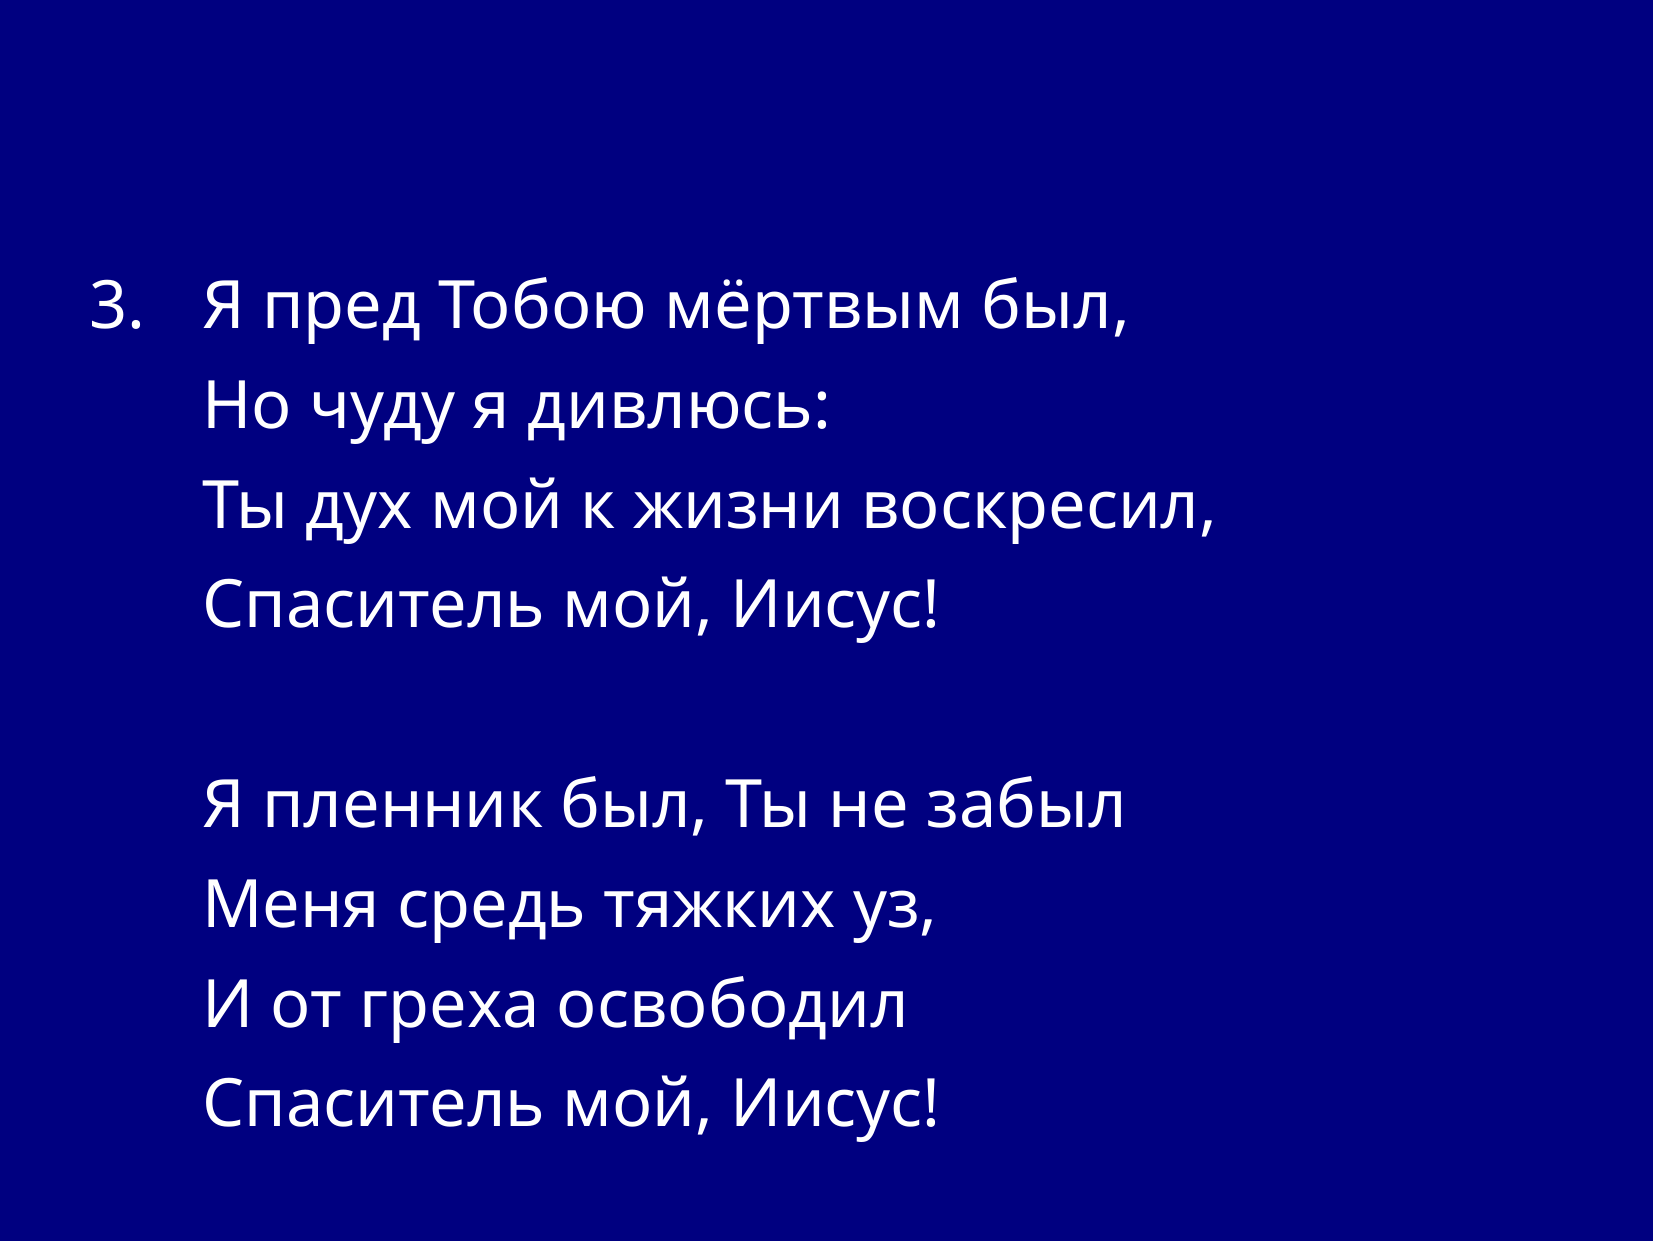

3.	Я пред Тобою мёртвым был,
	Но чуду я дивлюсь:
	Ты дух мой к жизни воскресил,
	Спаситель мой, Иисус!
	Я пленник был, Ты не забыл
	Меня средь тяжких уз,
	И от греха освободил
	Спаситель мой, Иисус!